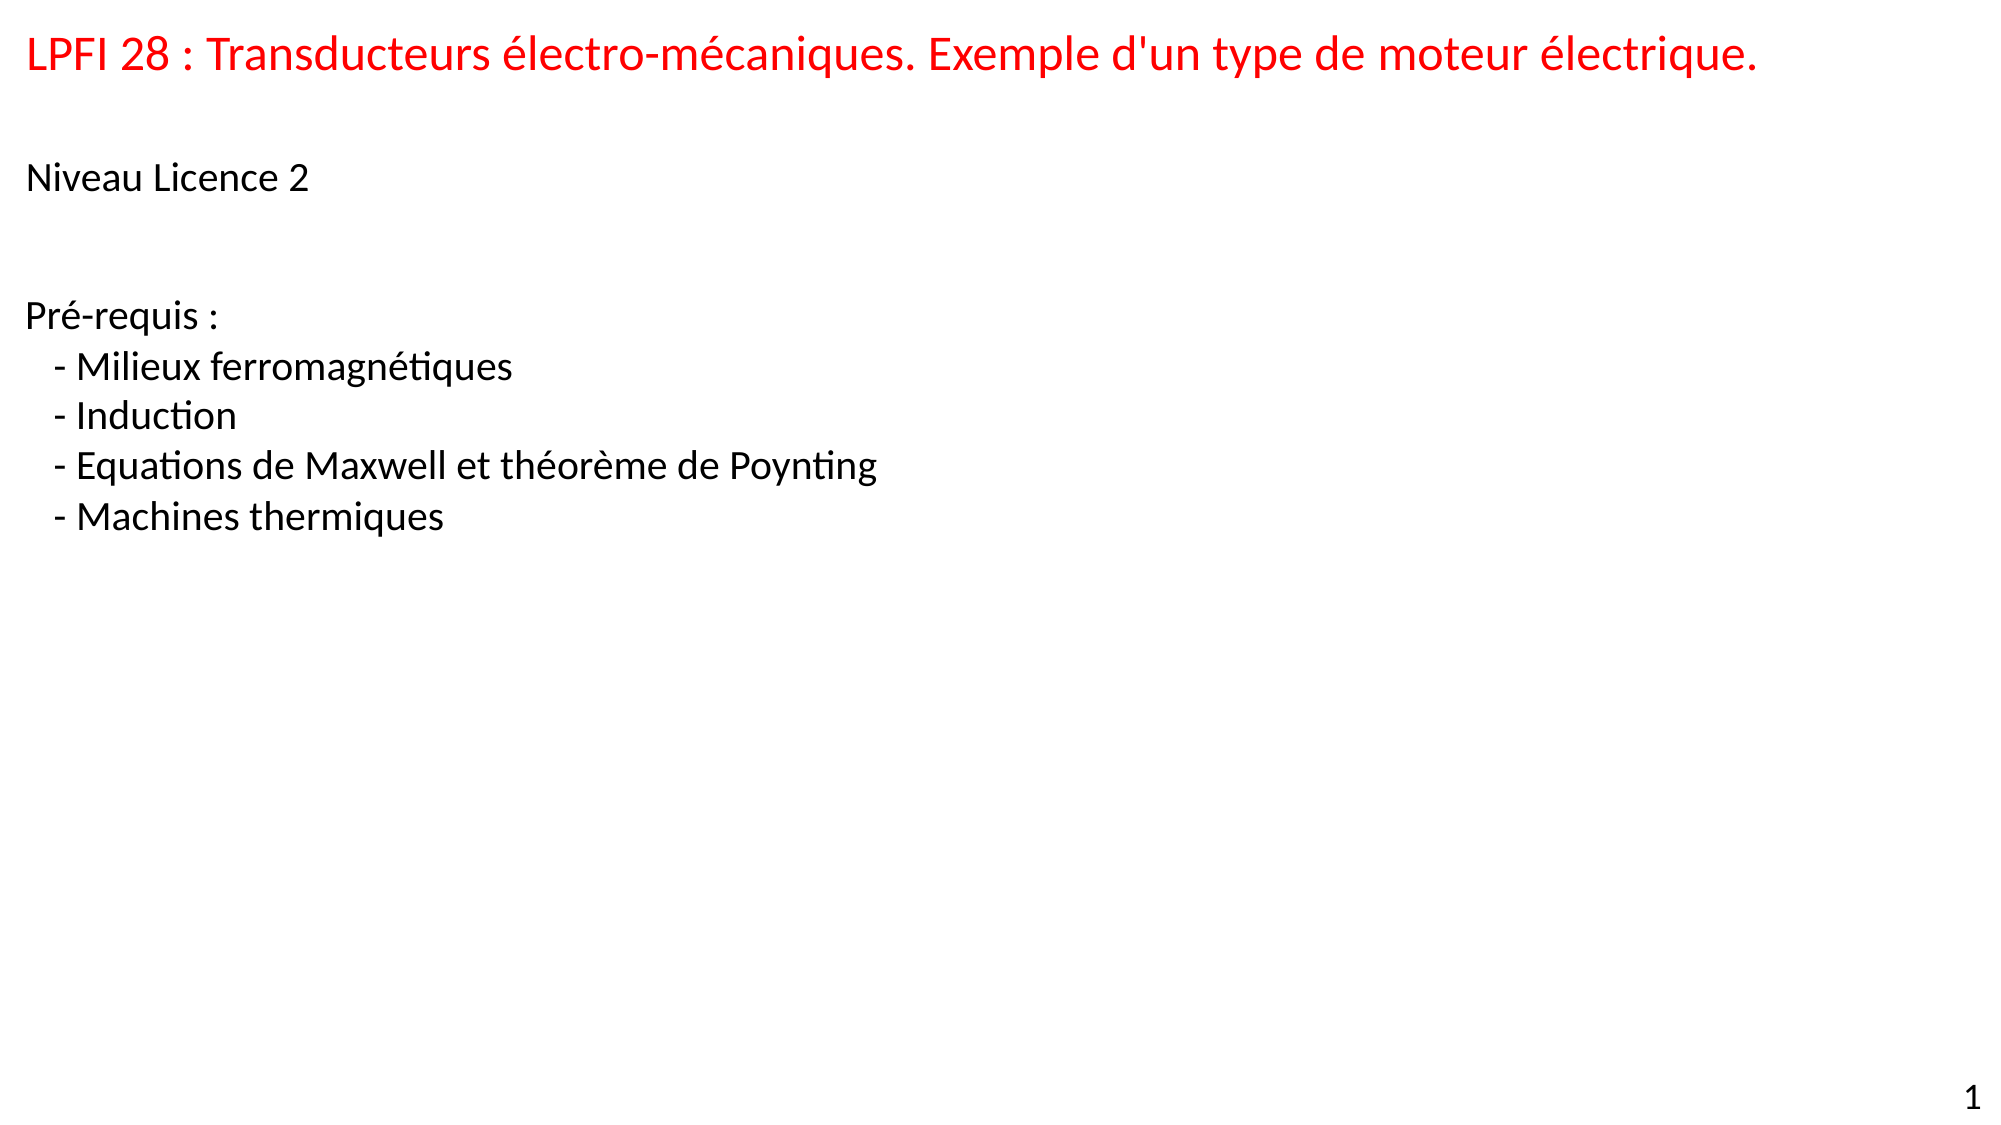

LPFI 28 : Transducteurs électro-mécaniques. Exemple d'un type de moteur électrique.
Niveau Licence 2
Pré-requis :
   - Milieux ferromagnétiques
   - Induction
   - Equations de Maxwell et théorème de Poynting
   - Machines thermiques
1